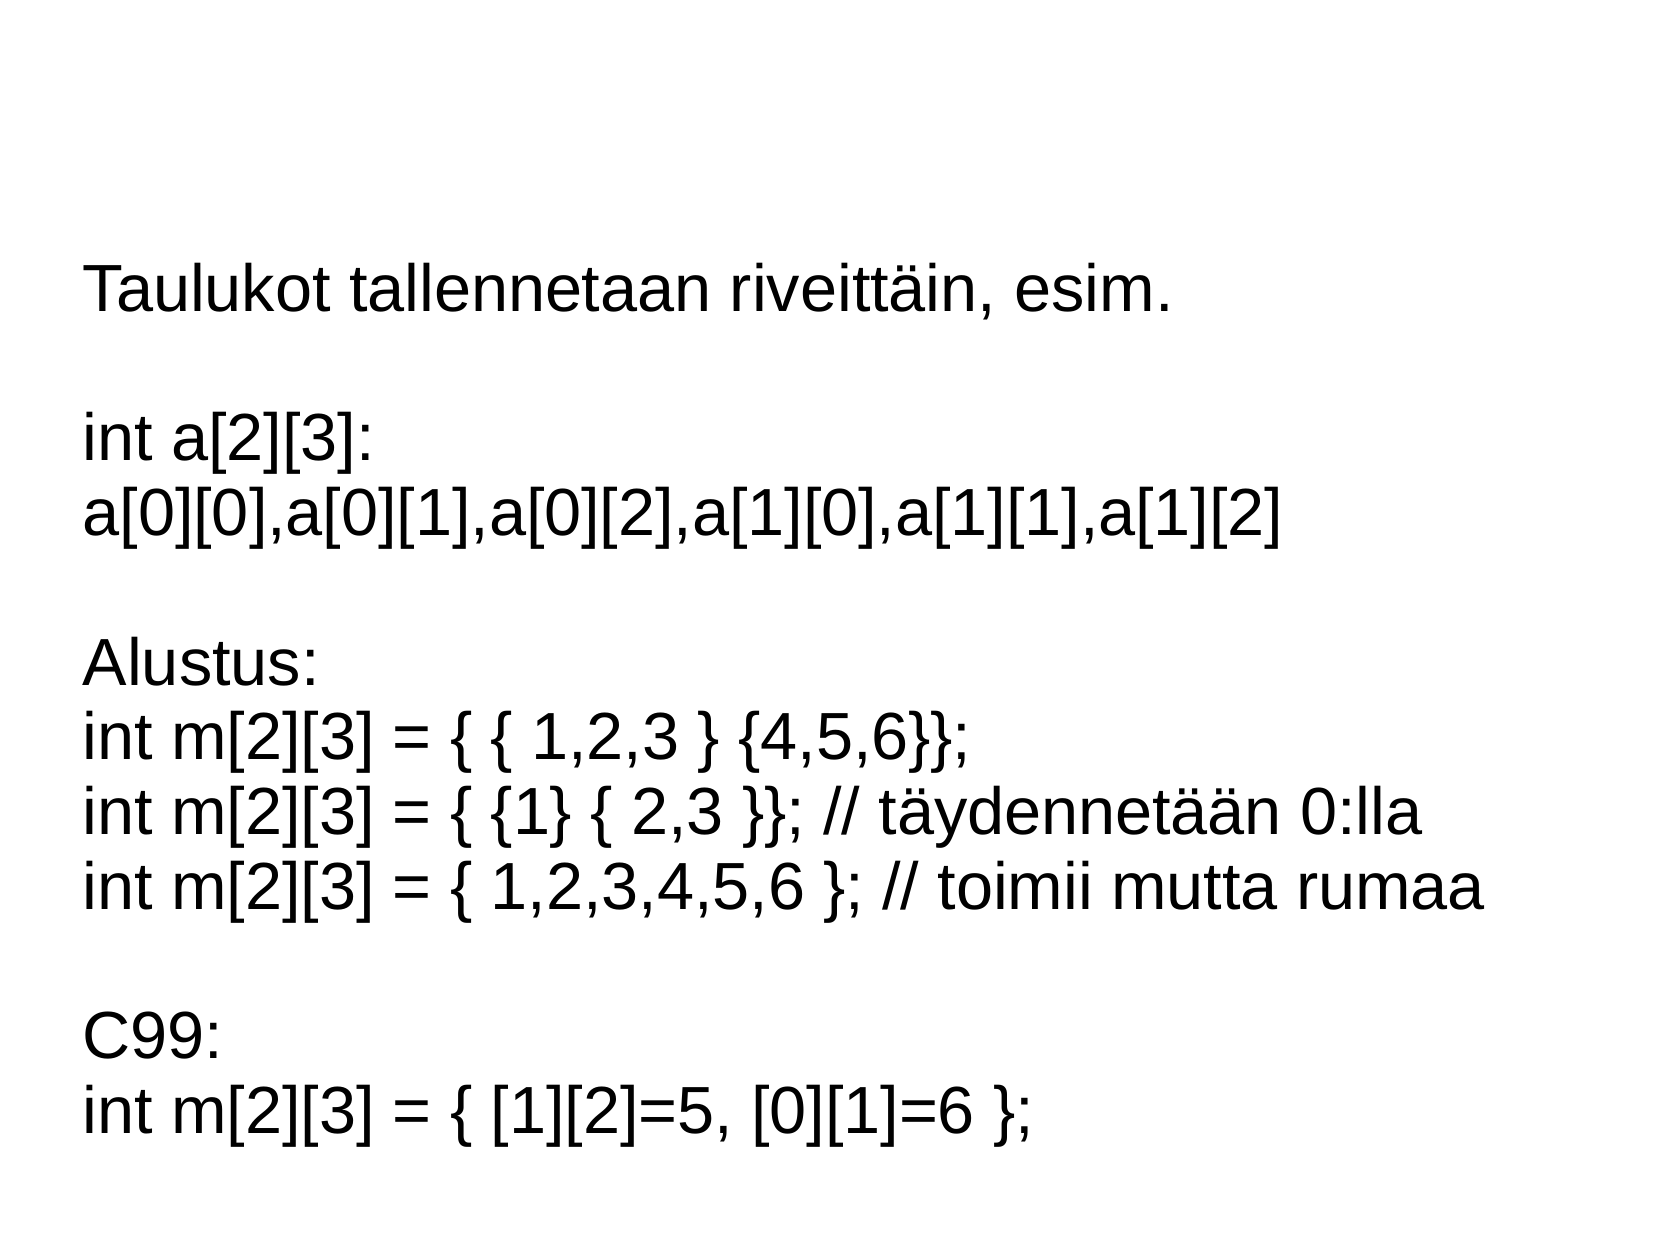

Taulukot tallennetaan riveittäin, esim.
int a[2][3]:
a[0][0],a[0][1],a[0][2],a[1][0],a[1][1],a[1][2]
Alustus:
int m[2][3] = { { 1,2,3 } {4,5,6}};
int m[2][3] = { {1} { 2,3 }}; // täydennetään 0:lla
int m[2][3] = { 1,2,3,4,5,6 }; // toimii mutta rumaa
C99:
int m[2][3] = { [1][2]=5, [0][1]=6 };